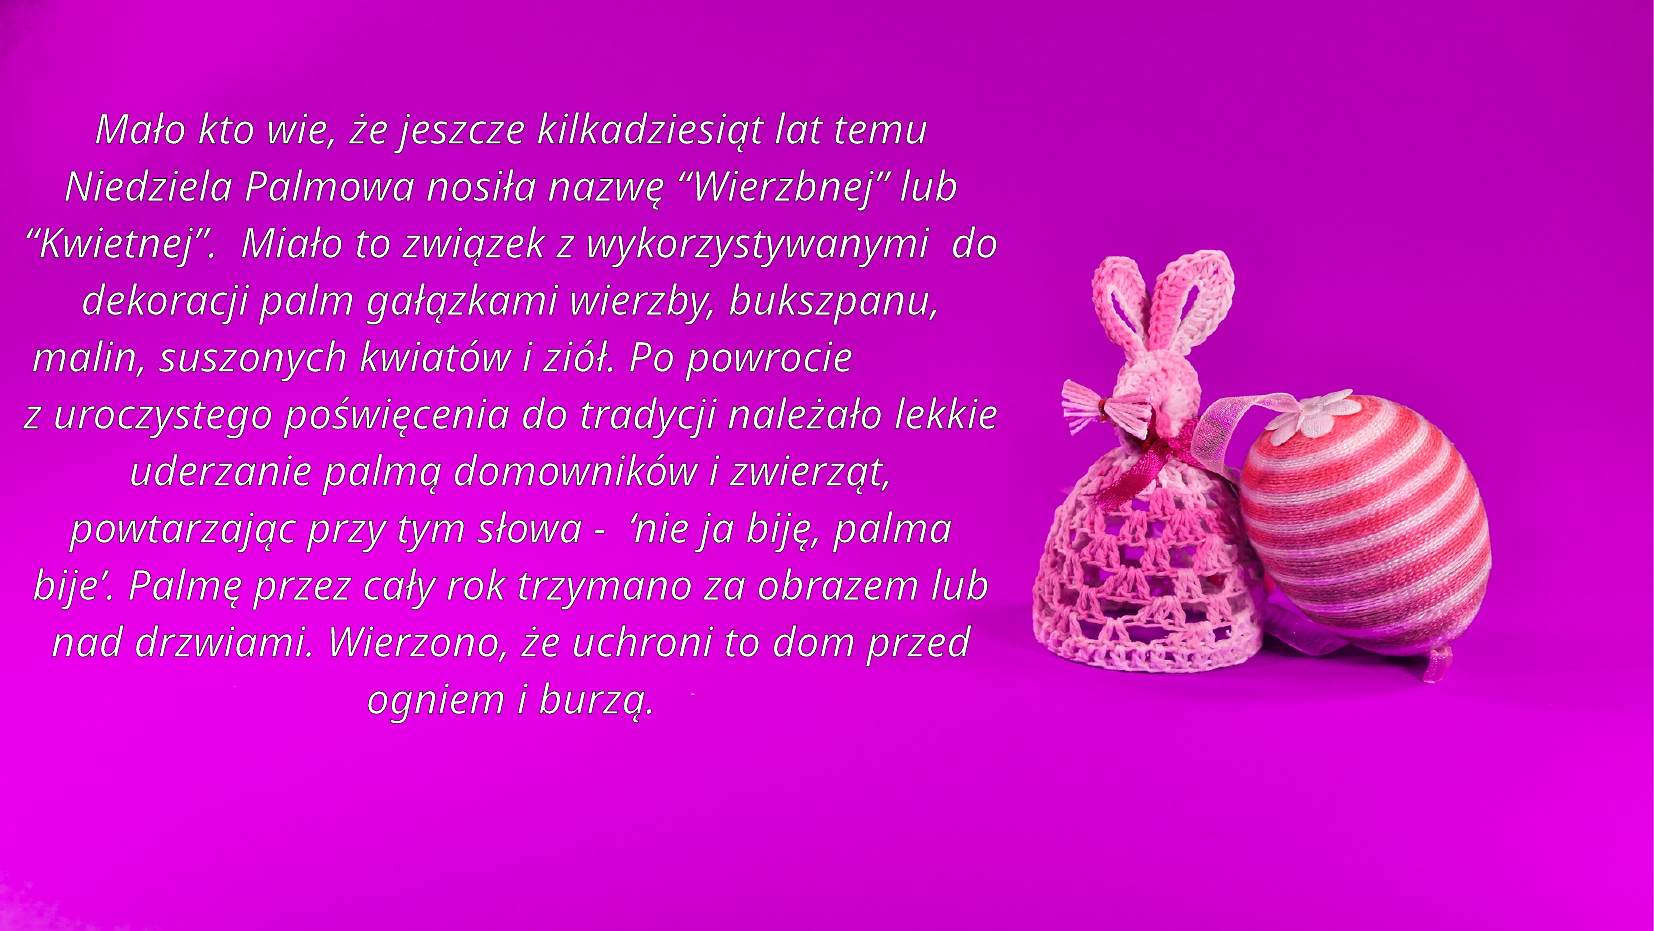

Mało kto wie, że jeszcze kilkadziesiąt lat temu Niedziela Palmowa nosiła nazwę “Wierzbnej” lub “Kwietnej”. Miało to związek z wykorzystywanymi do dekoracji palm gałązkami wierzby, bukszpanu, malin, suszonych kwiatów i ziół. Po powrocie 		z uroczystego poświęcenia do tradycji należało lekkie uderzanie palmą domowników i zwierząt, powtarzając przy tym słowa - ‘nie ja biję, palma bije’. Palmę przez cały rok trzymano za obrazem lub nad drzwiami. Wierzono, że uchroni to dom przed ogniem i burzą.